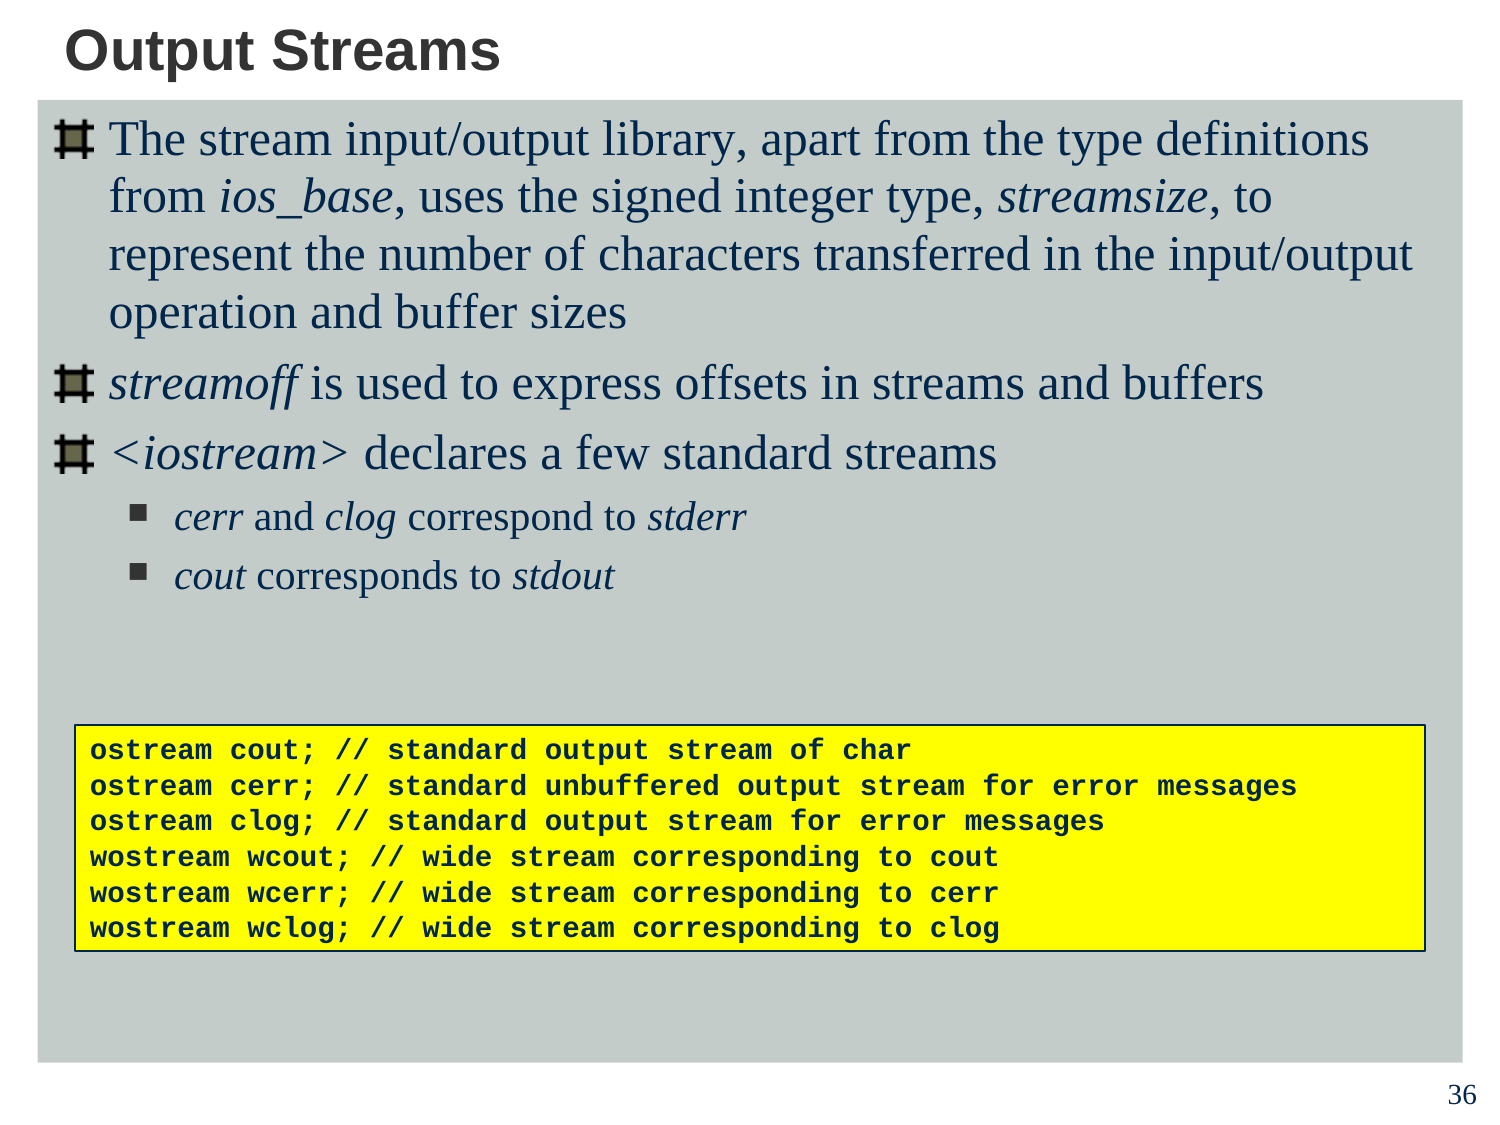

# Output Streams
The stream input/output library, apart from the type definitions from ios_base, uses the signed integer type, streamsize, to represent the number of characters transferred in the input/output operation and buffer sizes
streamoff is used to express offsets in streams and buffers
<iostream> declares a few standard streams
cerr and clog correspond to stderr
cout corresponds to stdout
ostream cout; // standard output stream of char
ostream cerr; // standard unbuffered output stream for error messages
ostream clog; // standard output stream for error messages
wostream wcout; // wide stream corresponding to cout
wostream wcerr; // wide stream corresponding to cerr
wostream wclog; // wide stream corresponding to clog